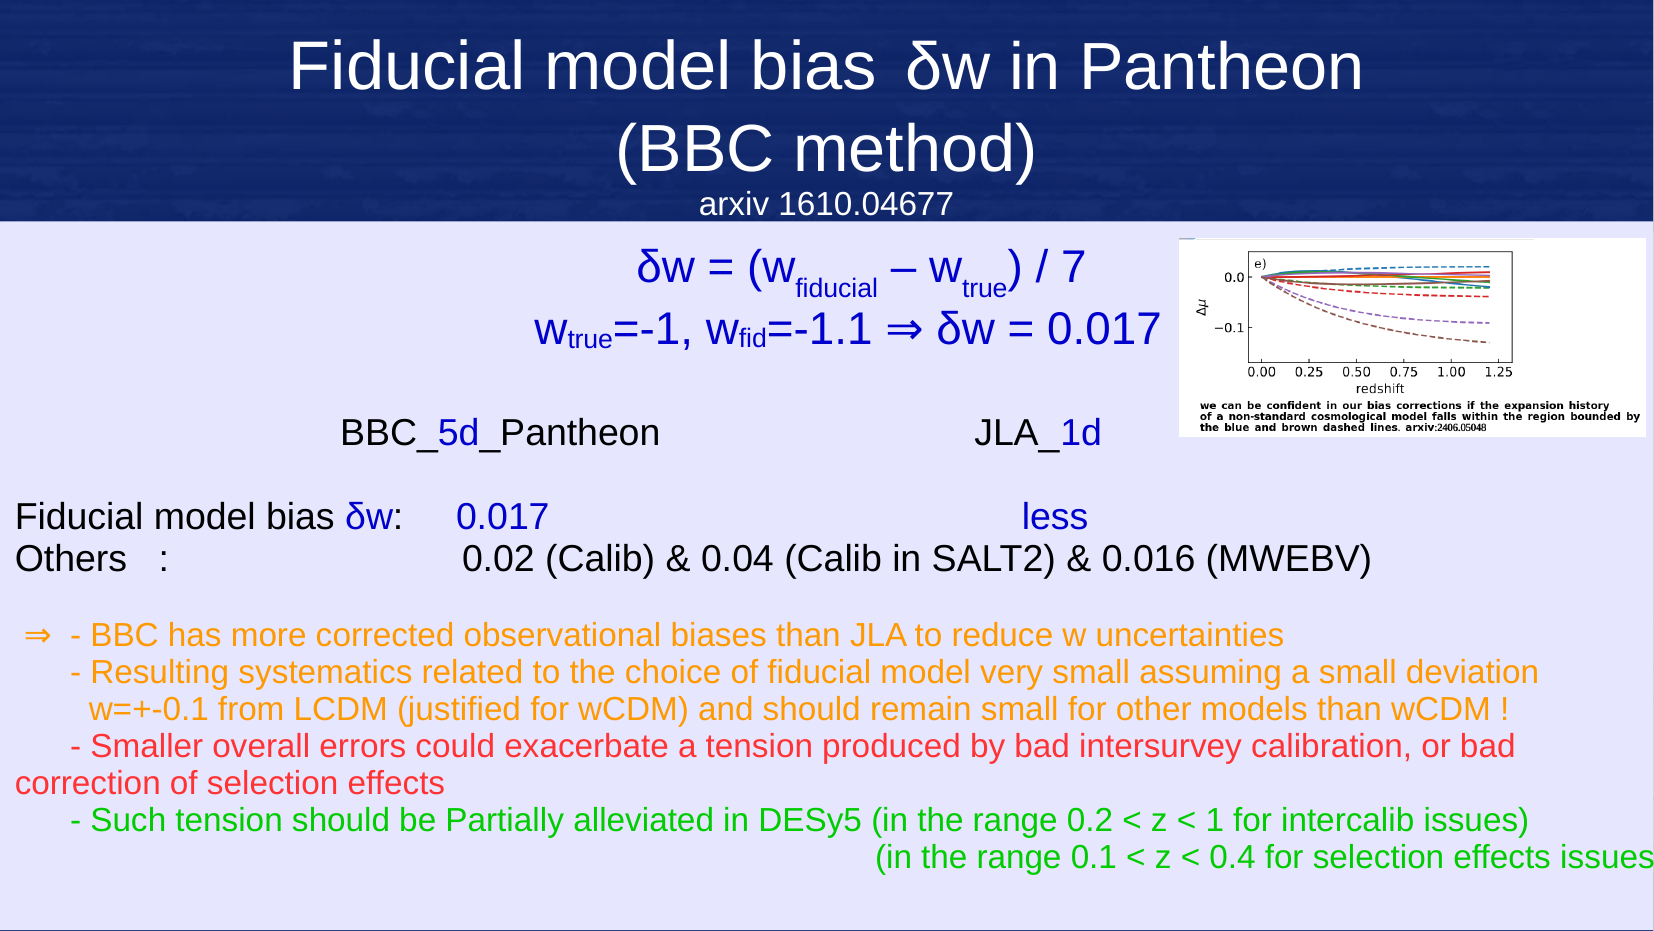

Fiducial model bias δw in Pantheon
(BBC method)
arxiv 1610.04677
#
 δw = (wfiducial – wtrue) / 7
wtrue=-1, wfid=-1.1 ⇒ δw = 0.017
 BBC_5d_Pantheon JLA_1d
Fiducial model bias δw: 0.017 less
Others : 0.02 (Calib) & 0.04 (Calib in SALT2) & 0.016 (MWEBV)
 ⇒ - BBC has more corrected observational biases than JLA to reduce w uncertainties
 - Resulting systematics related to the choice of fiducial model very small assuming a small deviation
 w=+-0.1 from LCDM (justified for wCDM) and should remain small for other models than wCDM !
 - Smaller overall errors could exacerbate a tension produced by bad intersurvey calibration, or bad correction of selection effects
 - Such tension should be Partially alleviated in DESy5 (in the range 0.2 < z < 1 for intercalib issues)
 (in the range 0.1 < z < 0.4 for selection effects issues)